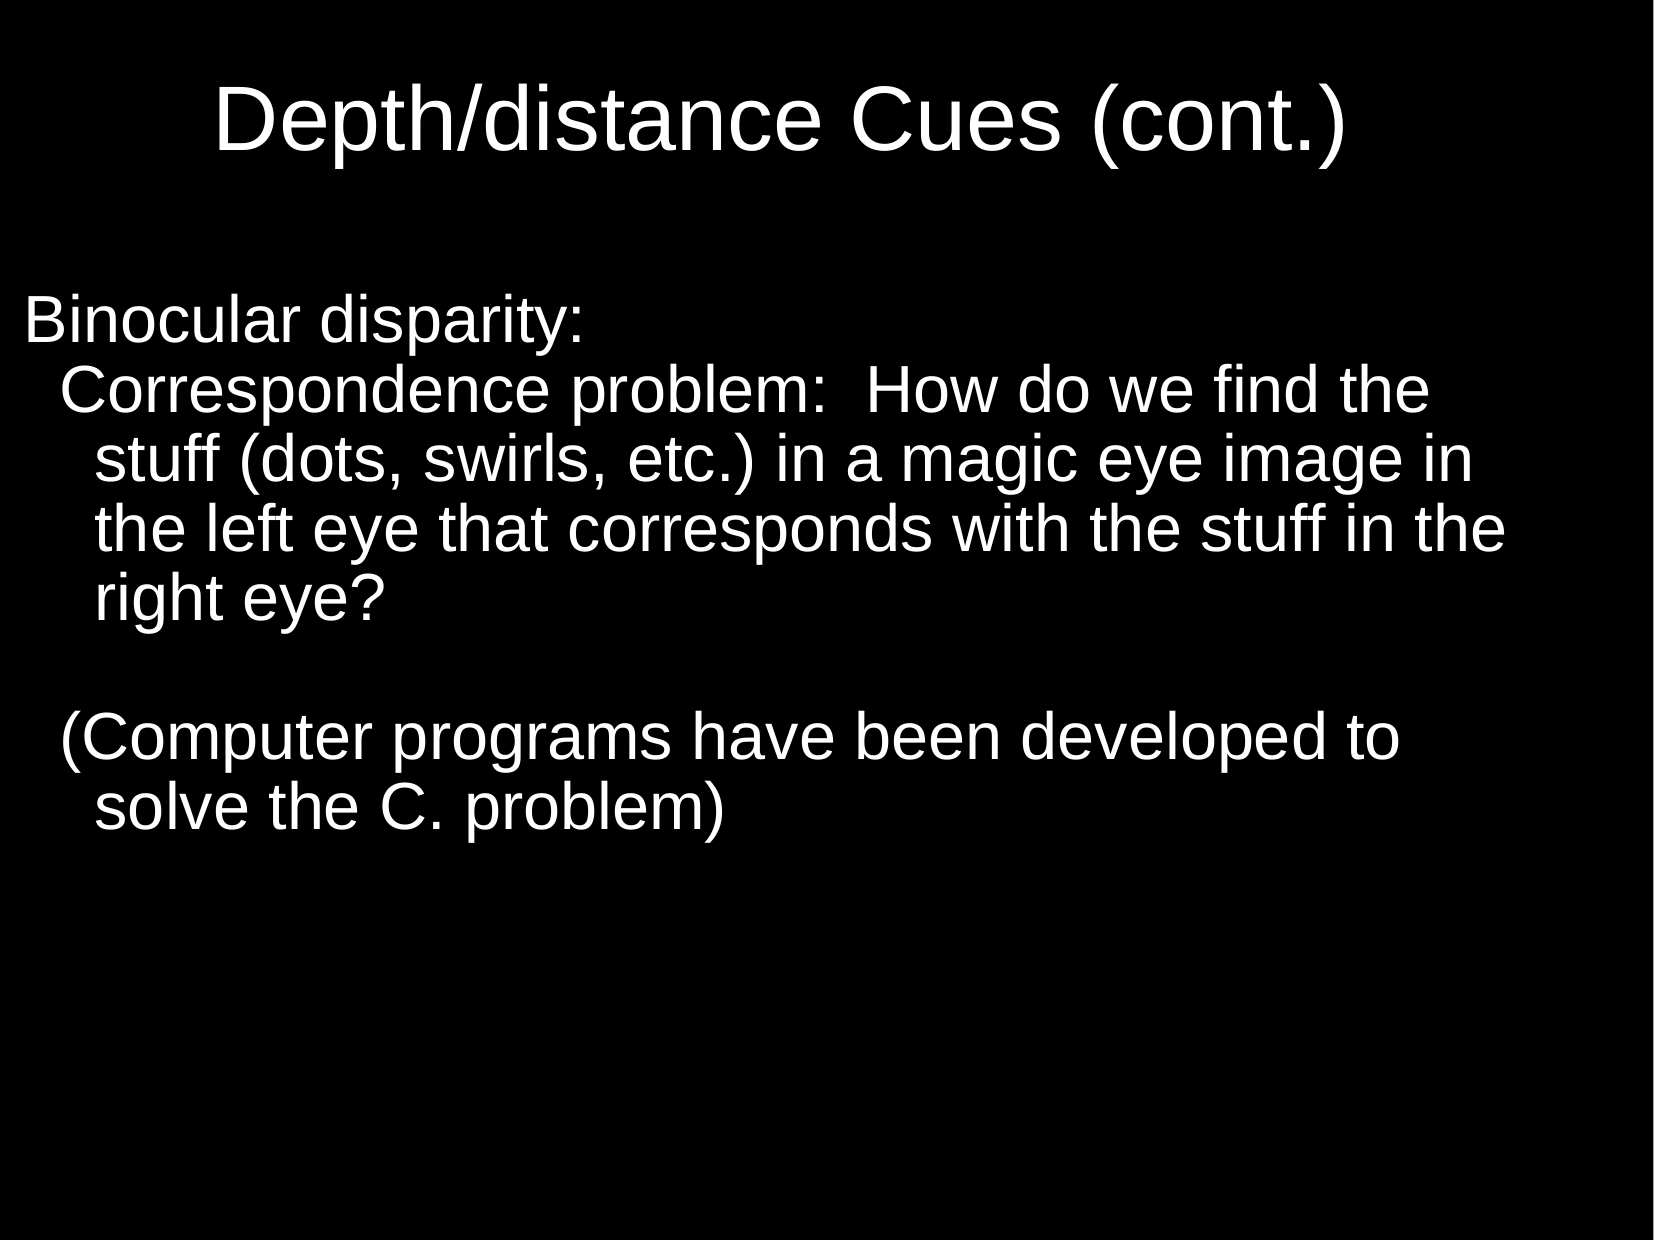

# Depth/distance Cues (cont.)
Binocular disparity:
Correspondence problem: How do we find the stuff (dots, swirls, etc.) in a magic eye image in the left eye that corresponds with the stuff in the right eye?
(Computer programs have been developed to solve the C. problem)